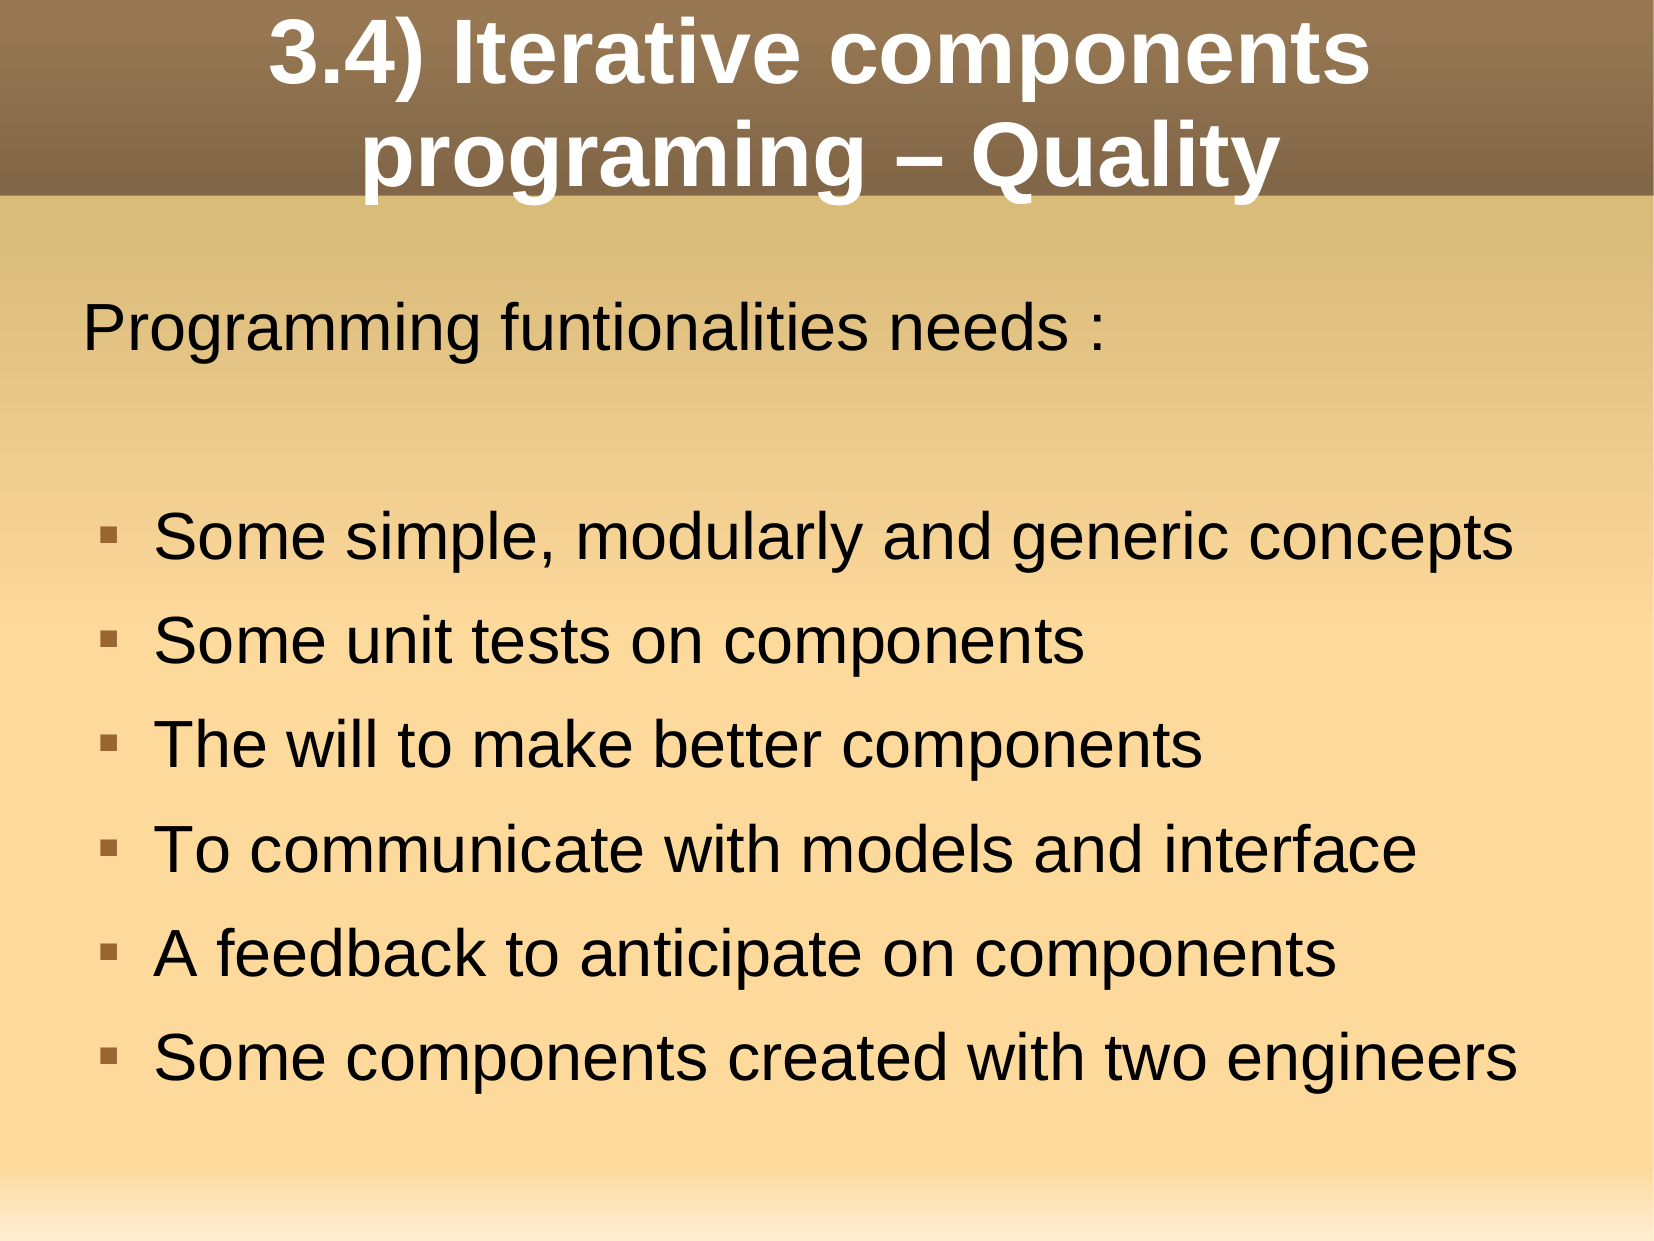

# 3.4) Iterative components programing – Quality
Programming funtionalities needs :
Some simple, modularly and generic concepts
Some unit tests on components
The will to make better components
To communicate with models and interface
A feedback to anticipate on components
Some components created with two engineers